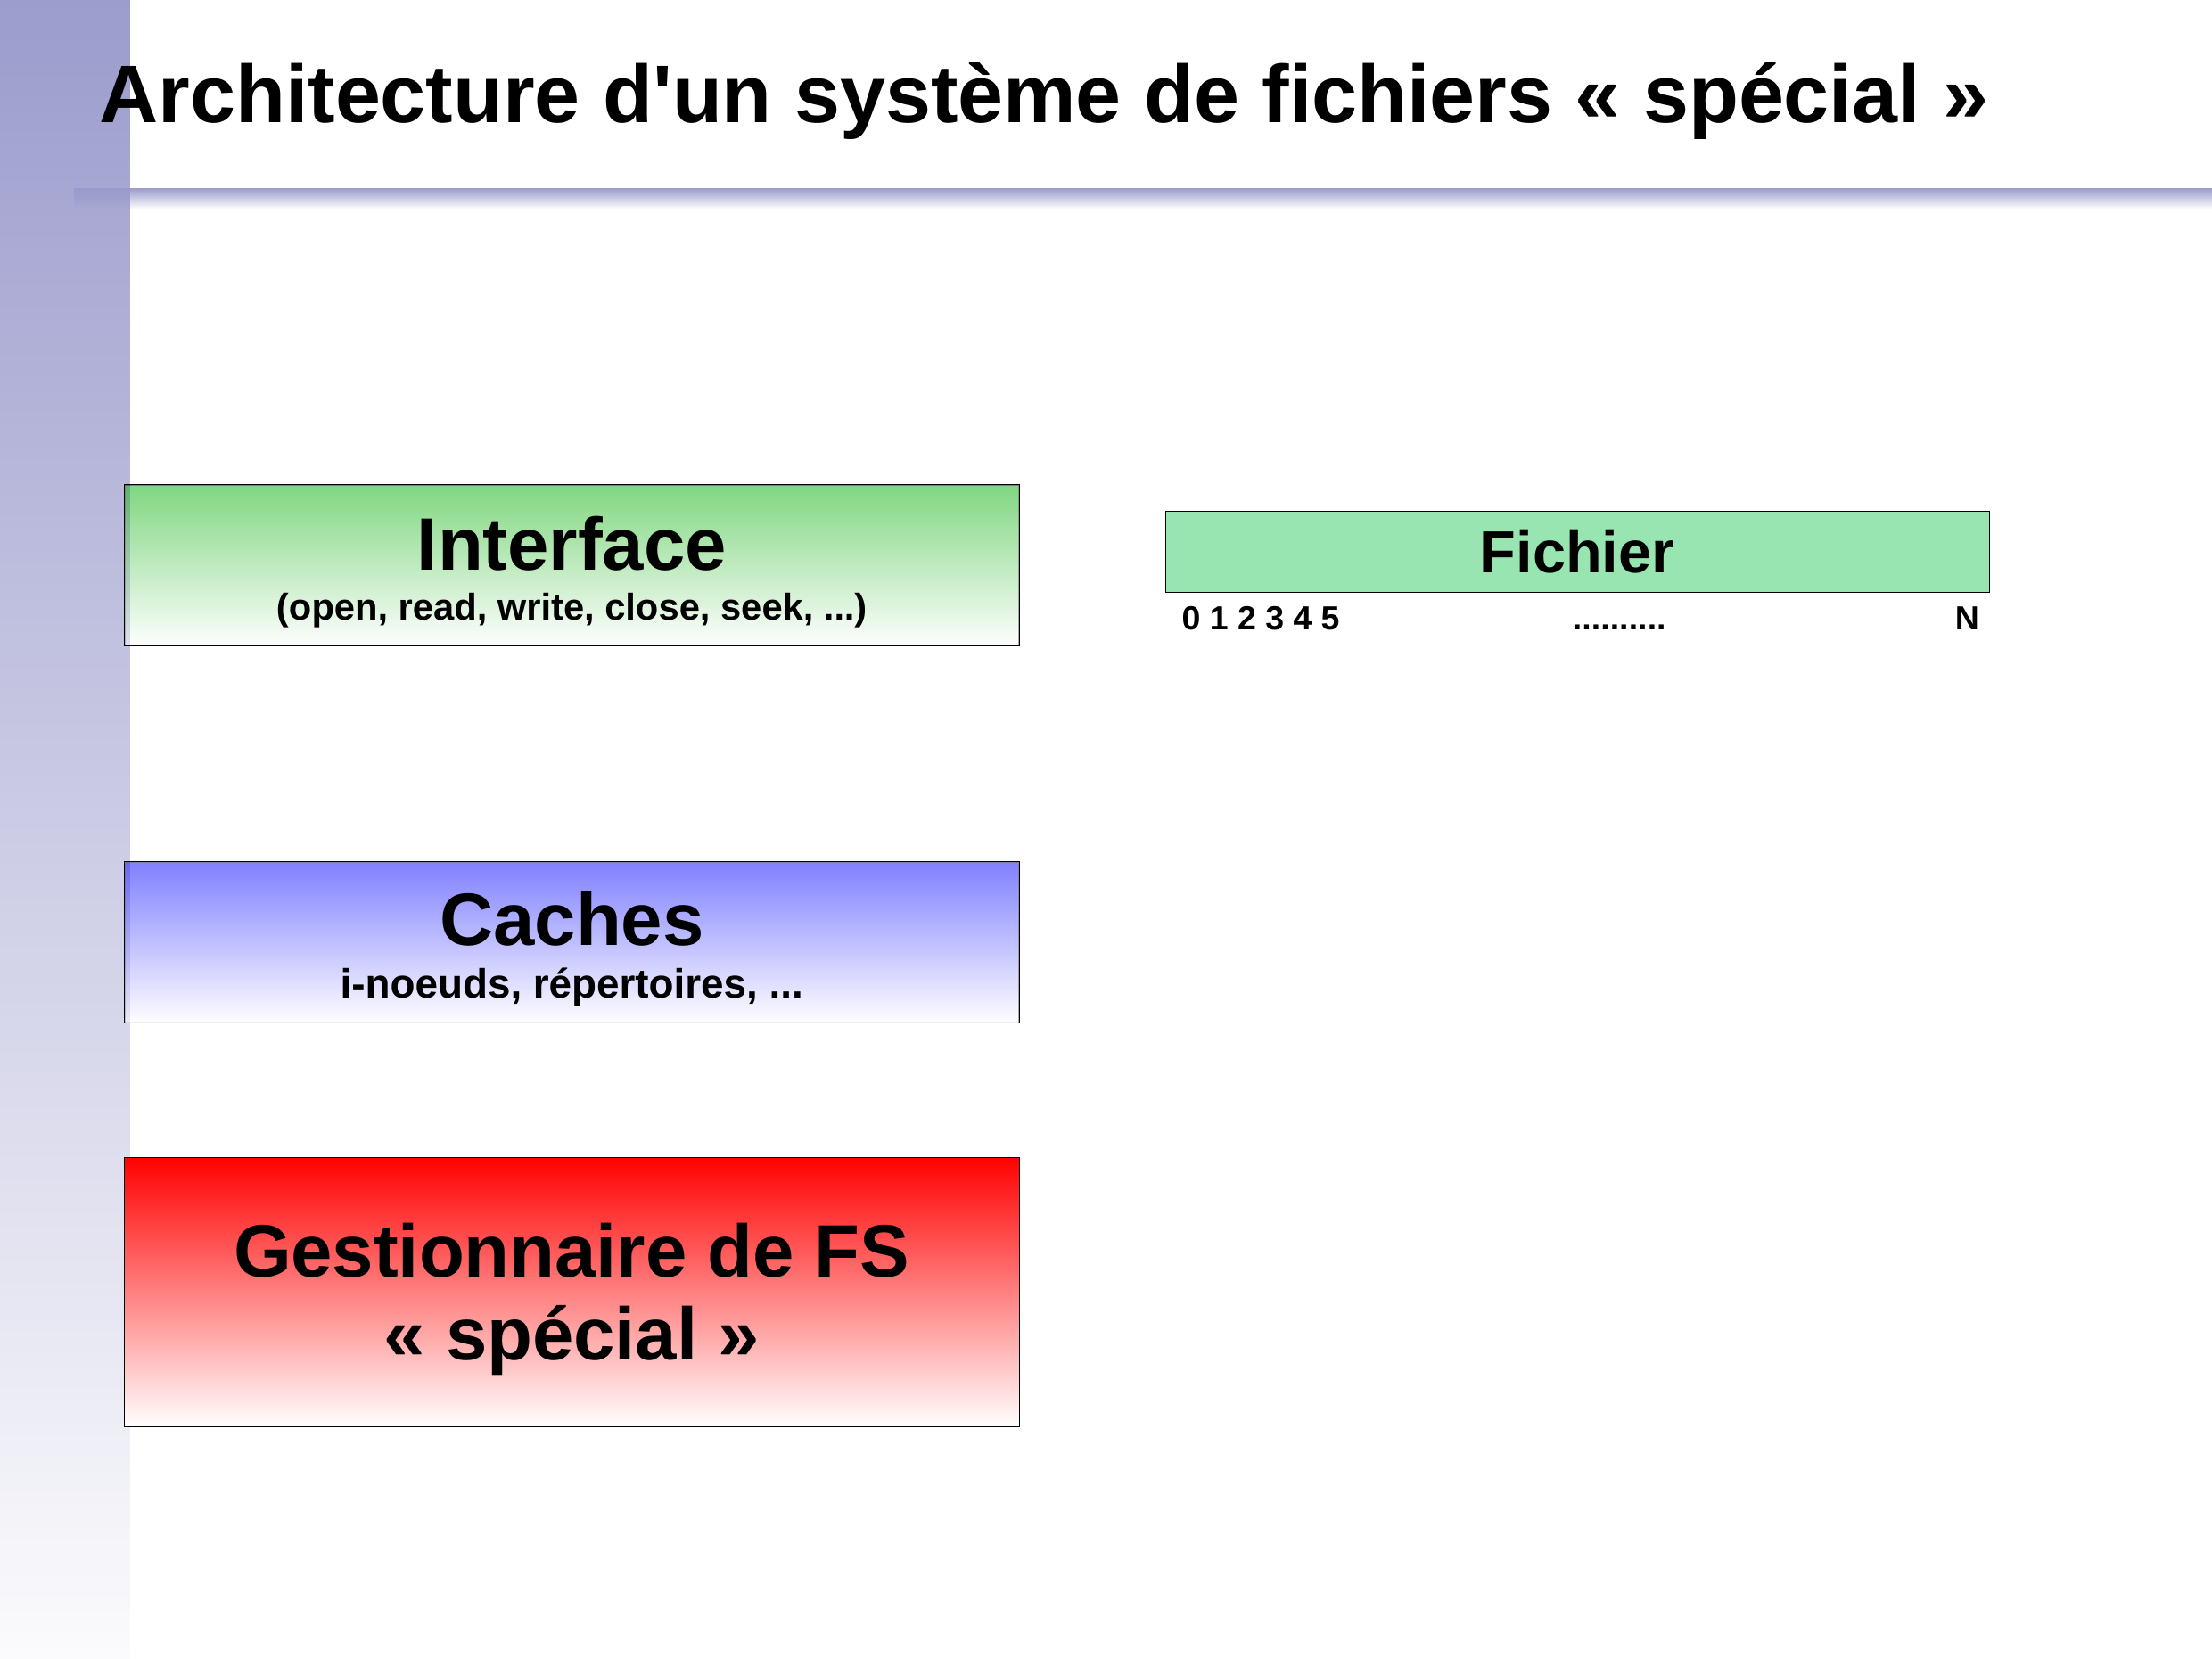

# Architecture d'un système de fichiers « spécial »
Interface
(open, read, write, close, seek, ...)
Fichier
0 1 2 3 4 5 .......... N
Caches
i-noeuds, répertoires, ...
Gestionnaire de FS
« spécial »